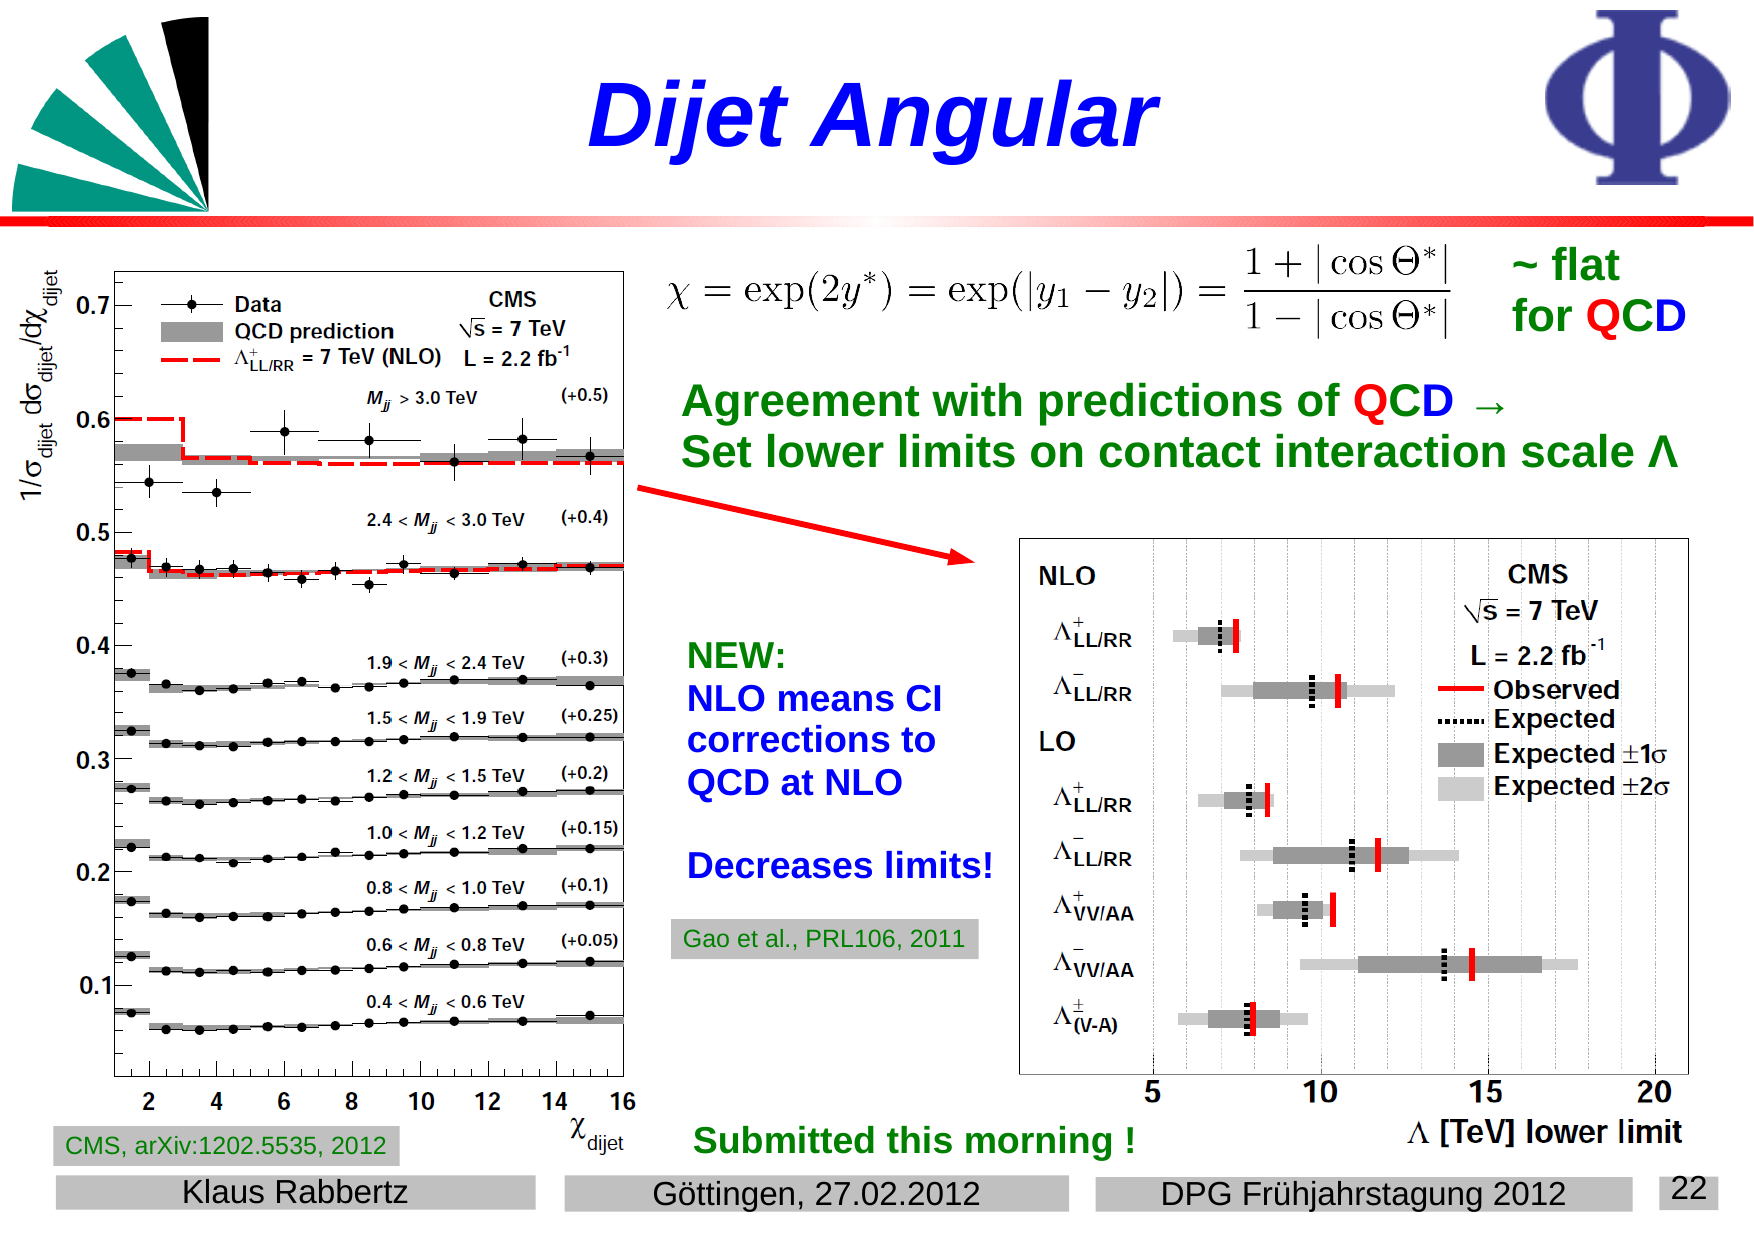

# Dijet Angular
~ flat
for QCD
Agreement with predictions of QCD →
Set lower limits on contact interaction scale Λ
NEW:
NLO means CI
corrections to
QCD at NLO
Decreases limits!
Gao et al., PRL106, 2011
Submitted this morning !
CMS, arXiv:1202.5535, 2012